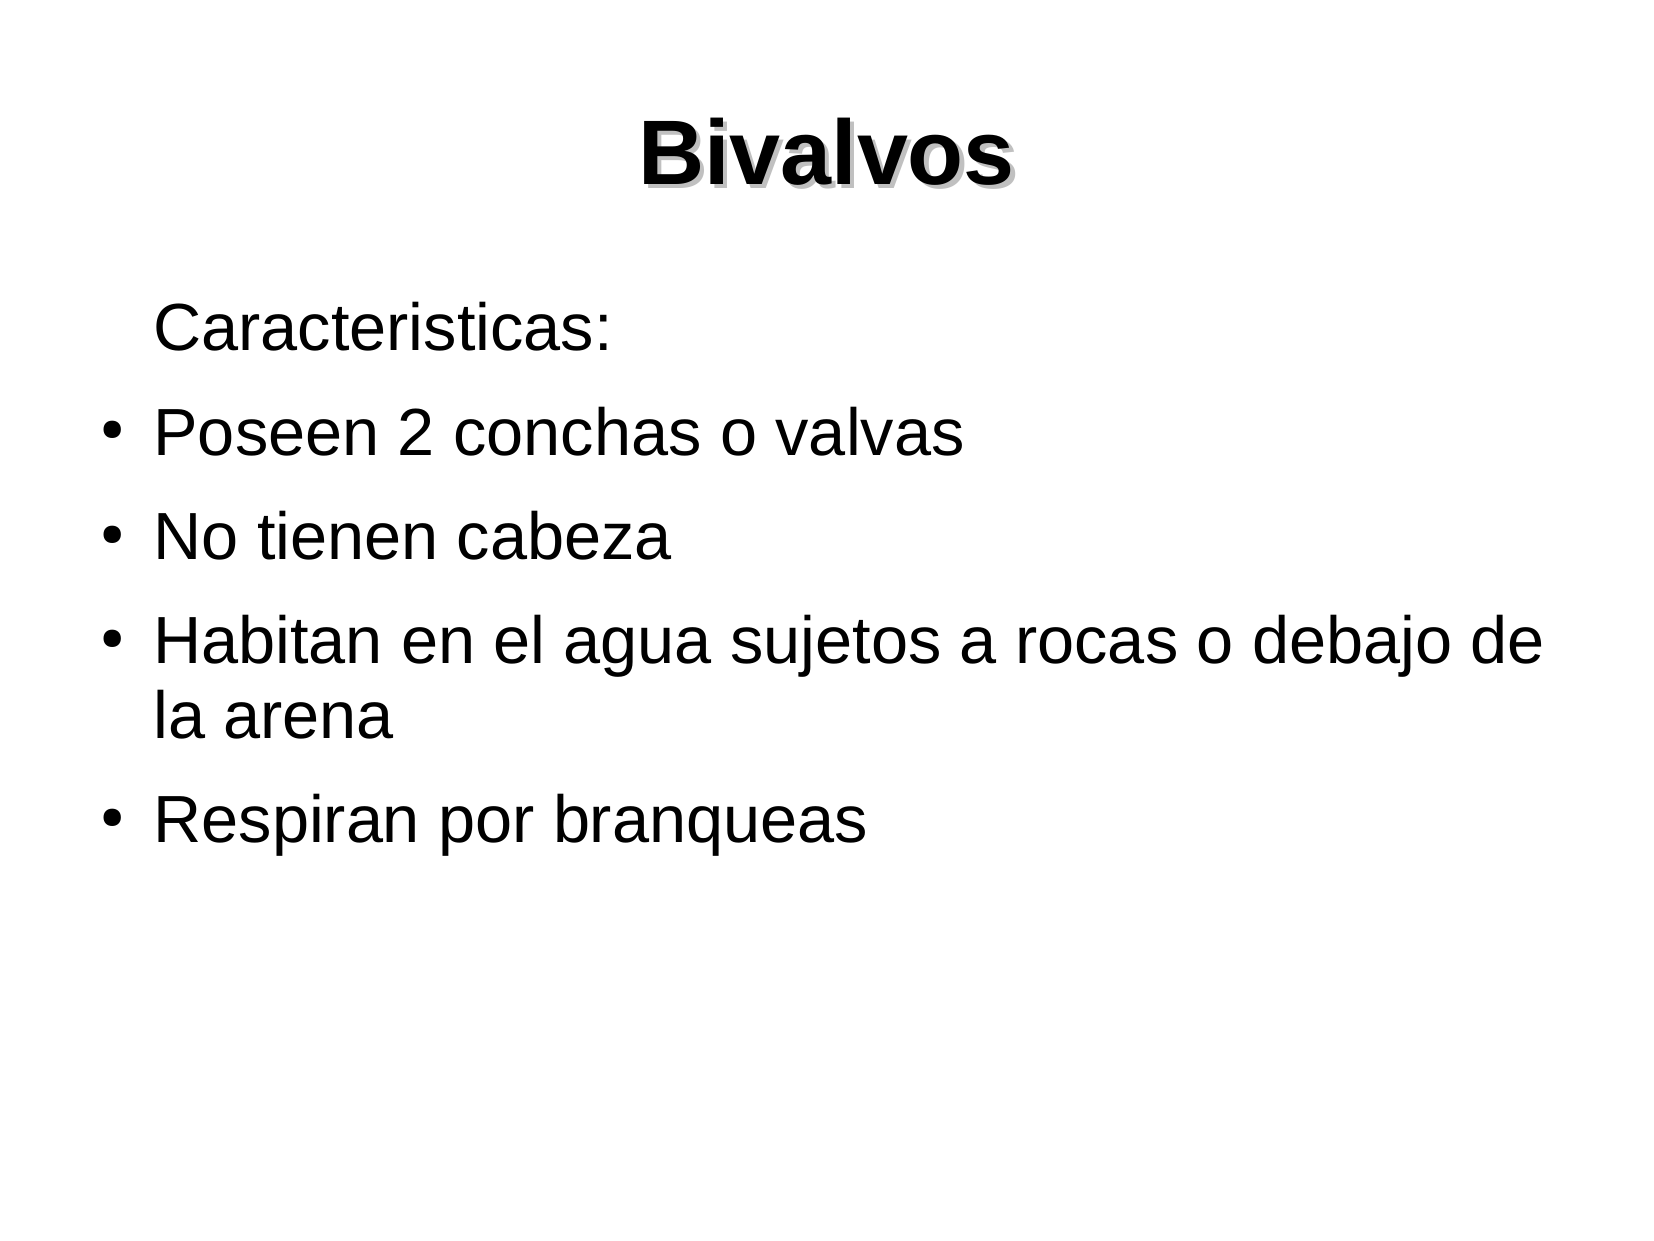

# Bivalvos
Caracteristicas:
Poseen 2 conchas o valvas
No tienen cabeza
Habitan en el agua sujetos a rocas o debajo de la arena
Respiran por branqueas